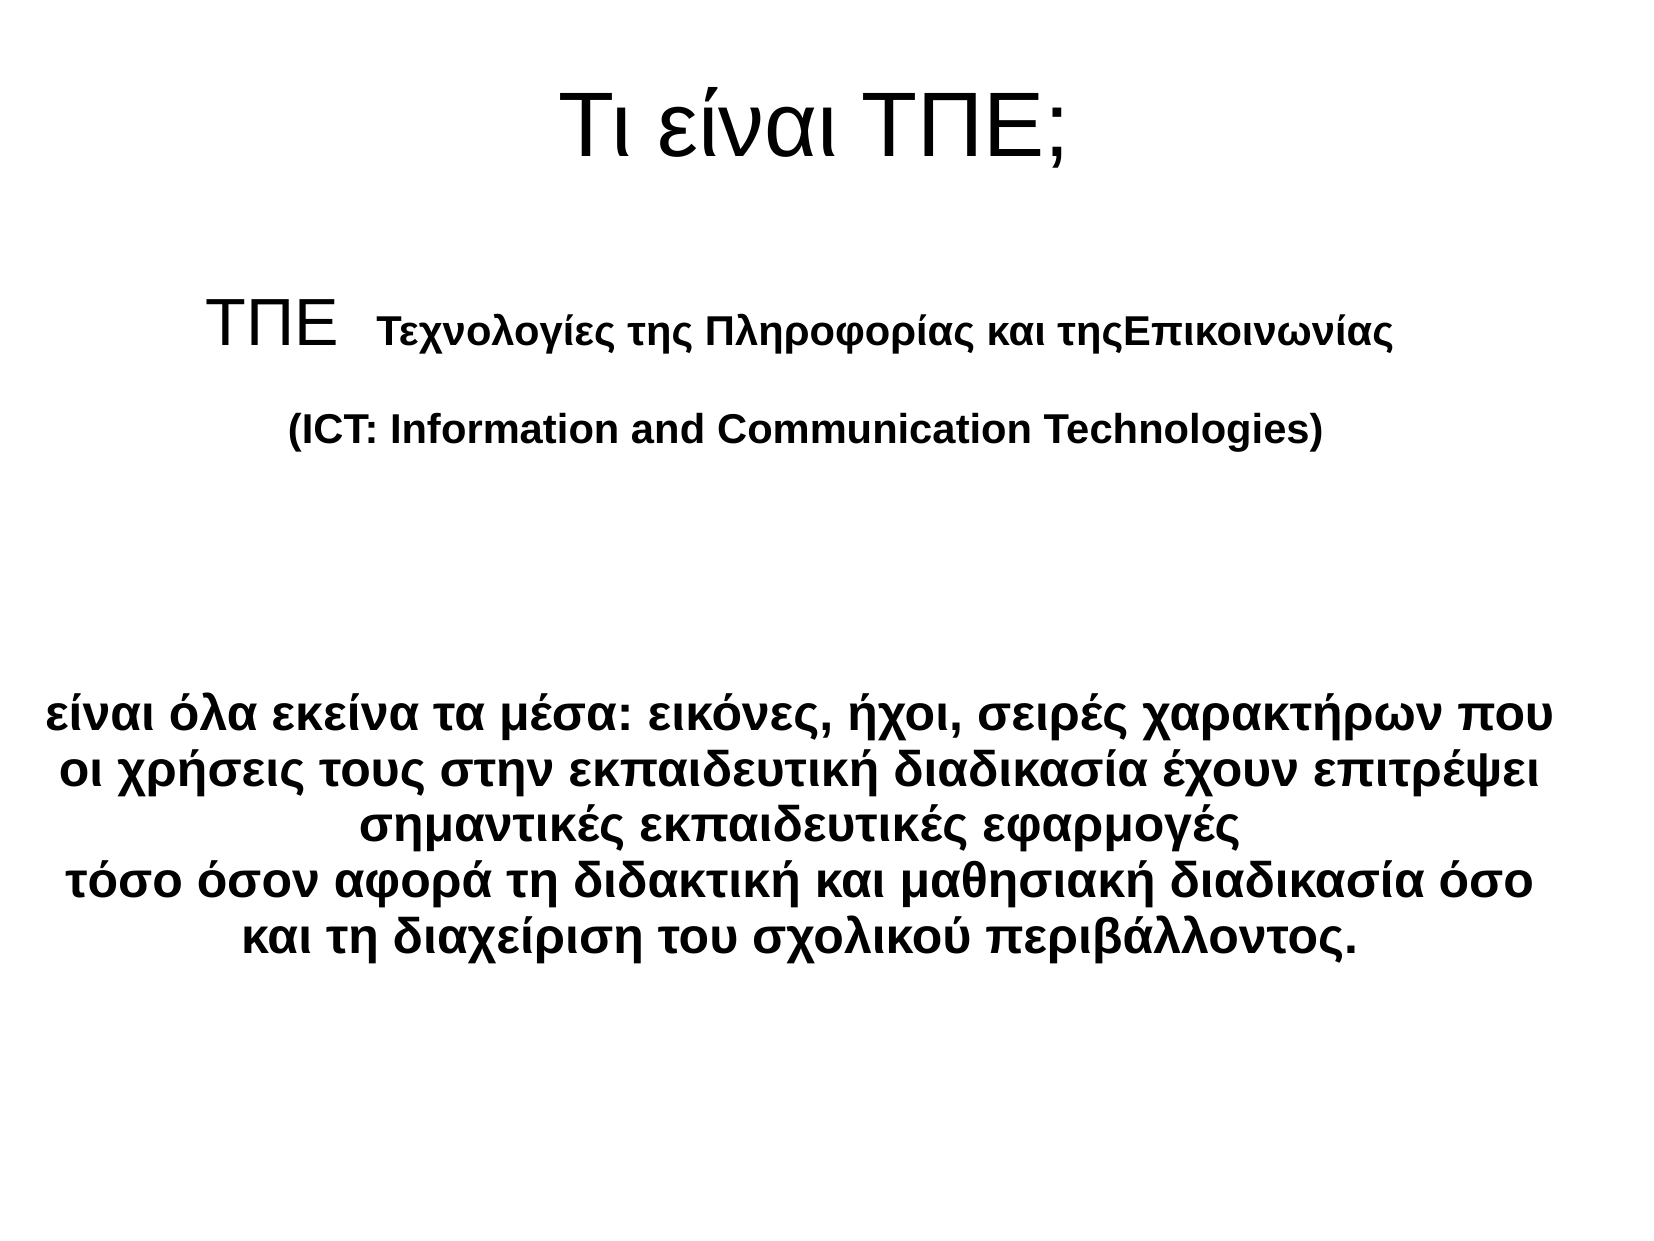

# Τι είναι ΤΠΕ;
ΤΠΕ Τεχνολογίες της Πληροφορίας και τηςΕπικοινωνίας
 (ICT: Information and Communication Technologies)
είναι όλα εκείνα τα μέσα: εικόνες, ήχοι, σειρές χαρακτήρων που
οι χρήσεις τους στην εκπαιδευτική διαδικασία έχουν επιτρέψει σημαντικές εκπαιδευτικές εφαρμογές
τόσο όσον αφορά τη διδακτική και μαθησιακή διαδικασία όσο και τη διαχείριση του σχολικού περιβάλλοντος.